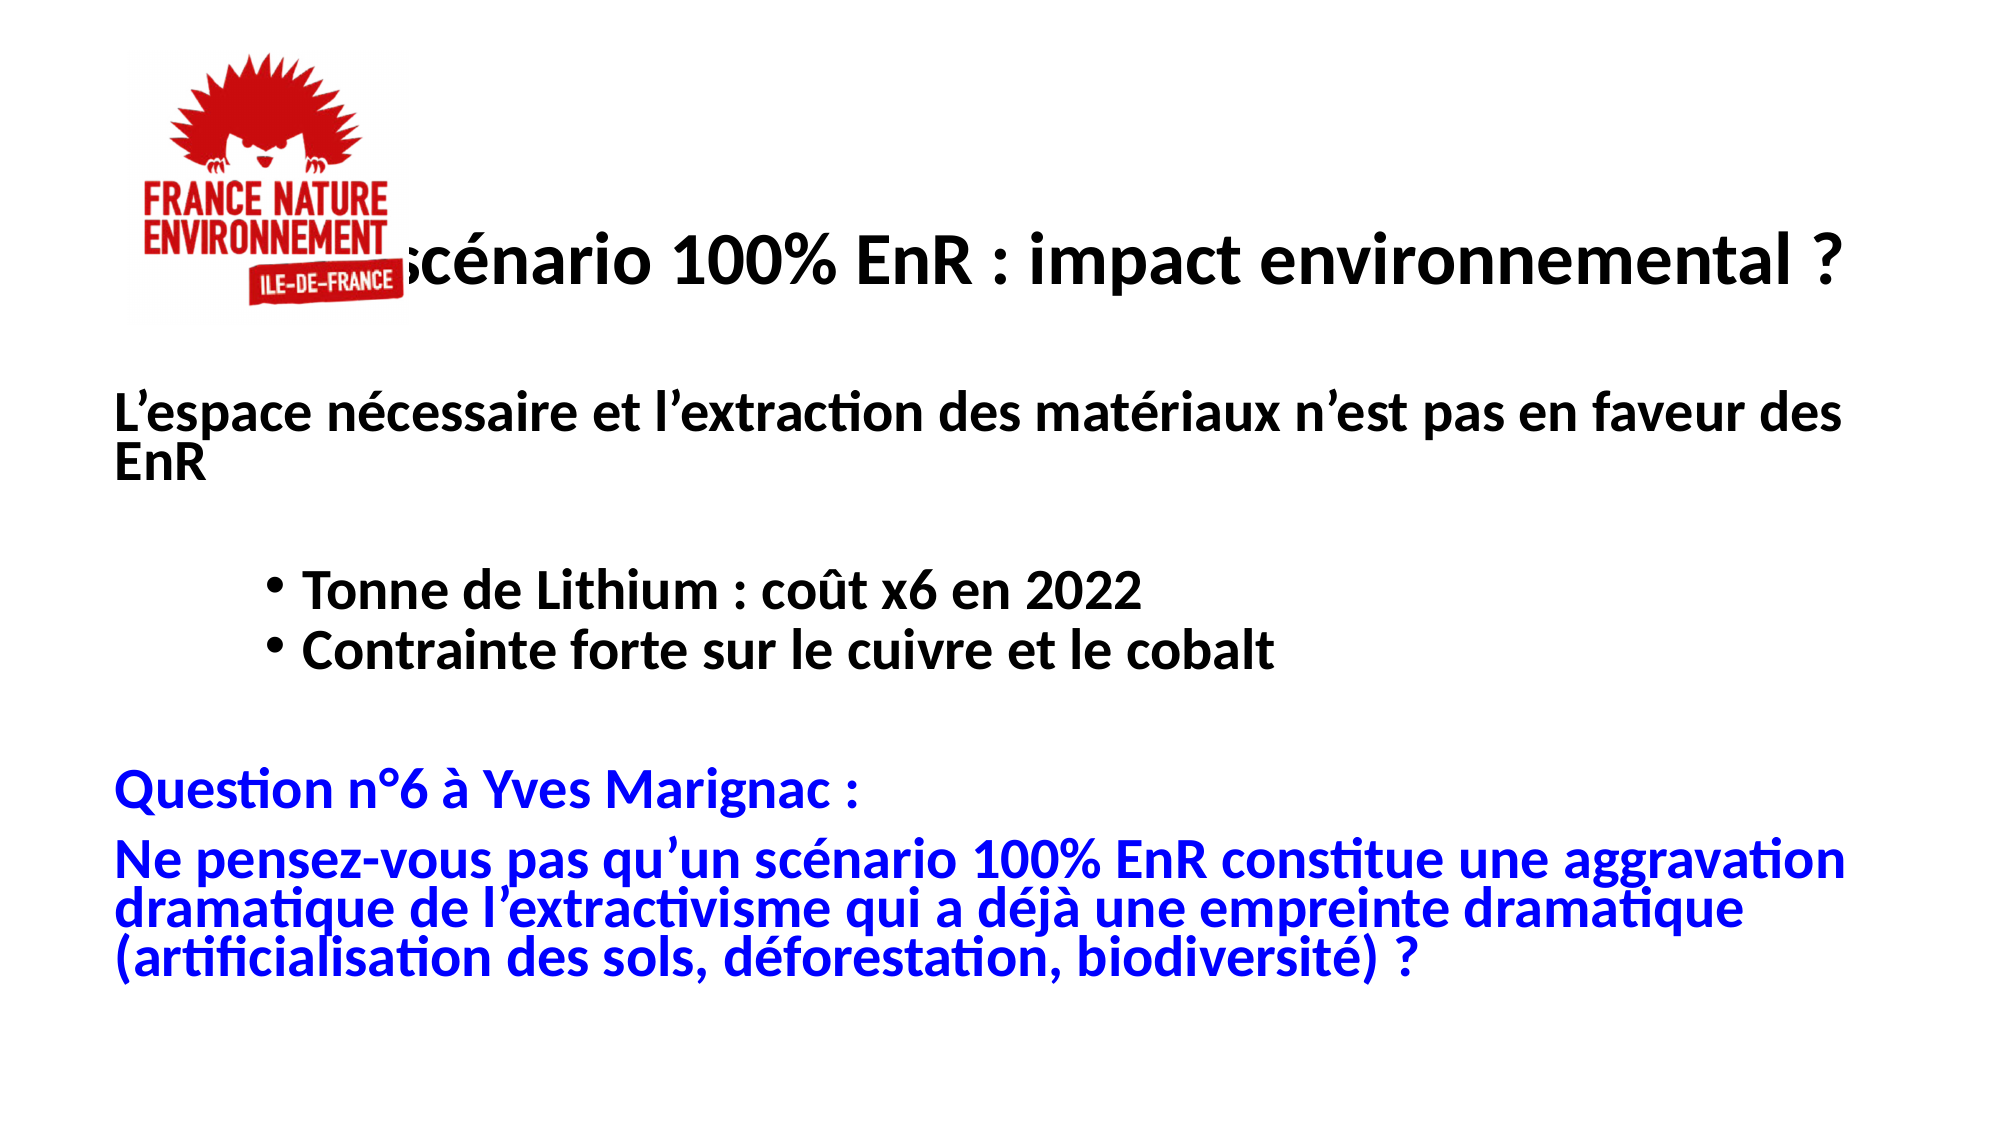

scénario 100% EnR : impact environnemental ?
L’espace nécessaire et l’extraction des matériaux n’est pas en faveur des EnR
Tonne de Lithium : coût x6 en 2022
Contrainte forte sur le cuivre et le cobalt
Question n°6 à Yves Marignac :
Ne pensez-vous pas qu’un scénario 100% EnR constitue une aggravation dramatique de l’extractivisme qui a déjà une empreinte dramatique (artificialisation des sols, déforestation, biodiversité) ?